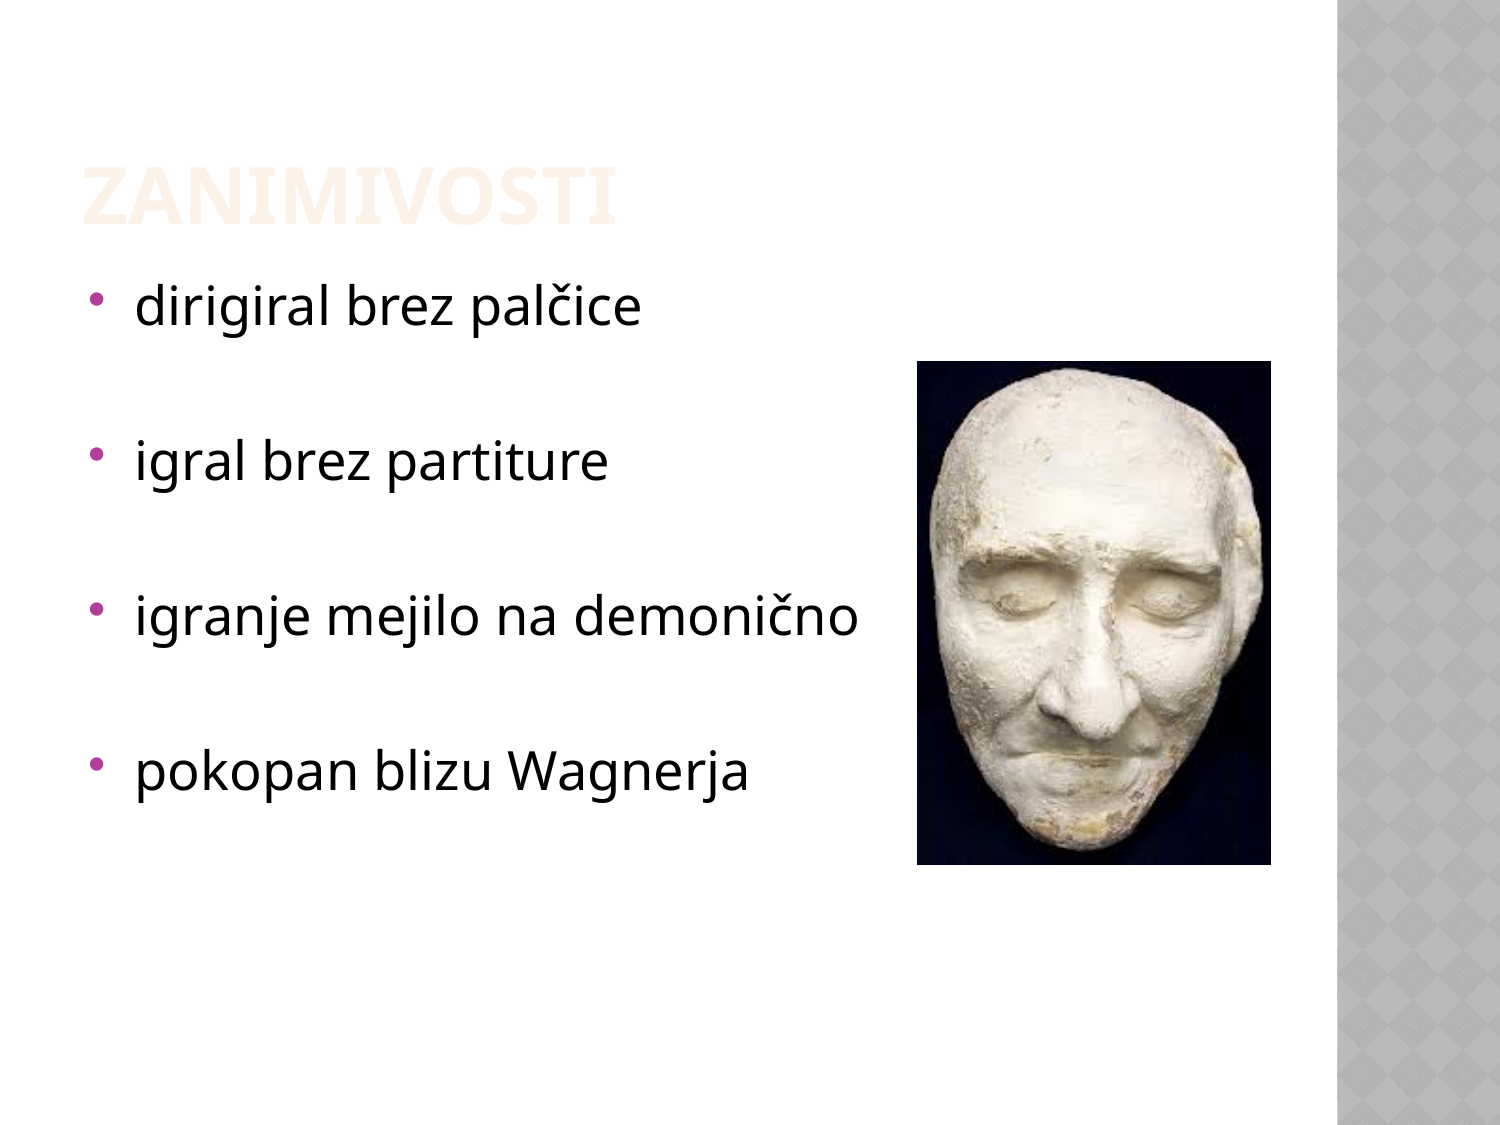

# ZANIMIVOSTI
dirigiral brez palčice
igral brez partiture
igranje mejilo na demonično
pokopan blizu Wagnerja